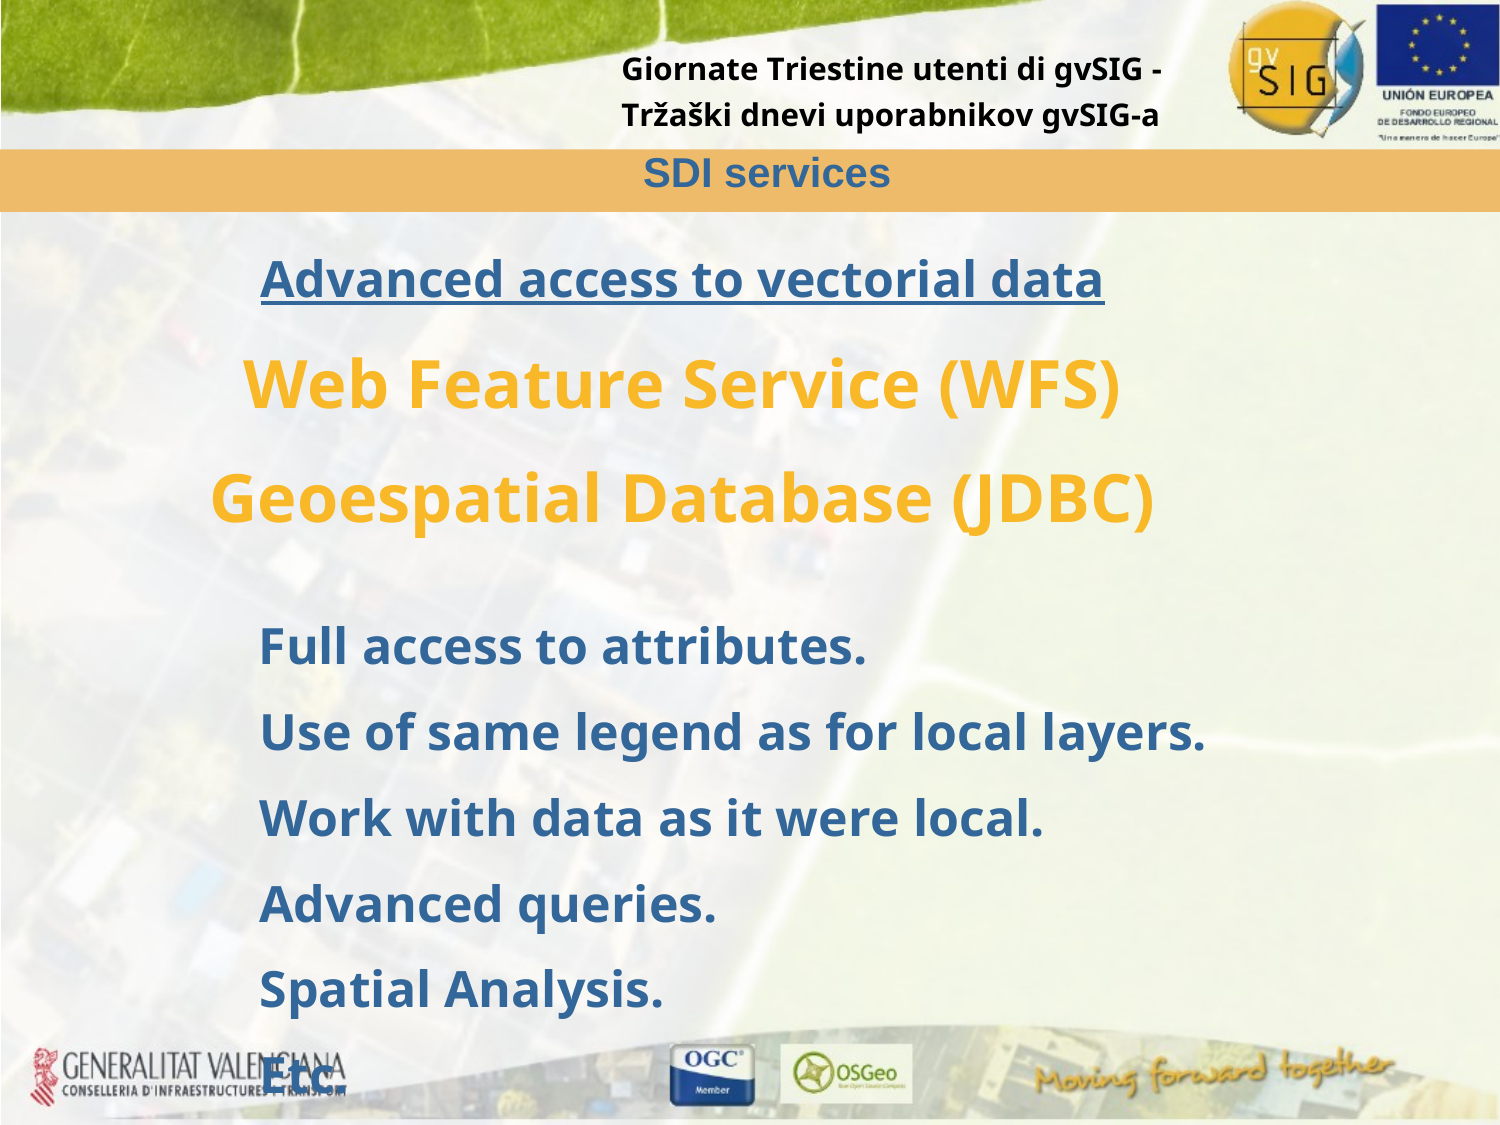

SDI services
Advanced access to vectorial data
Web Feature Service (WFS)
Geoespatial Database (JDBC)
 Full access to attributes.
 Use of same legend as for local layers.
 Work with data as it were local.
 Advanced queries.
 Spatial Analysis.
 Etc.